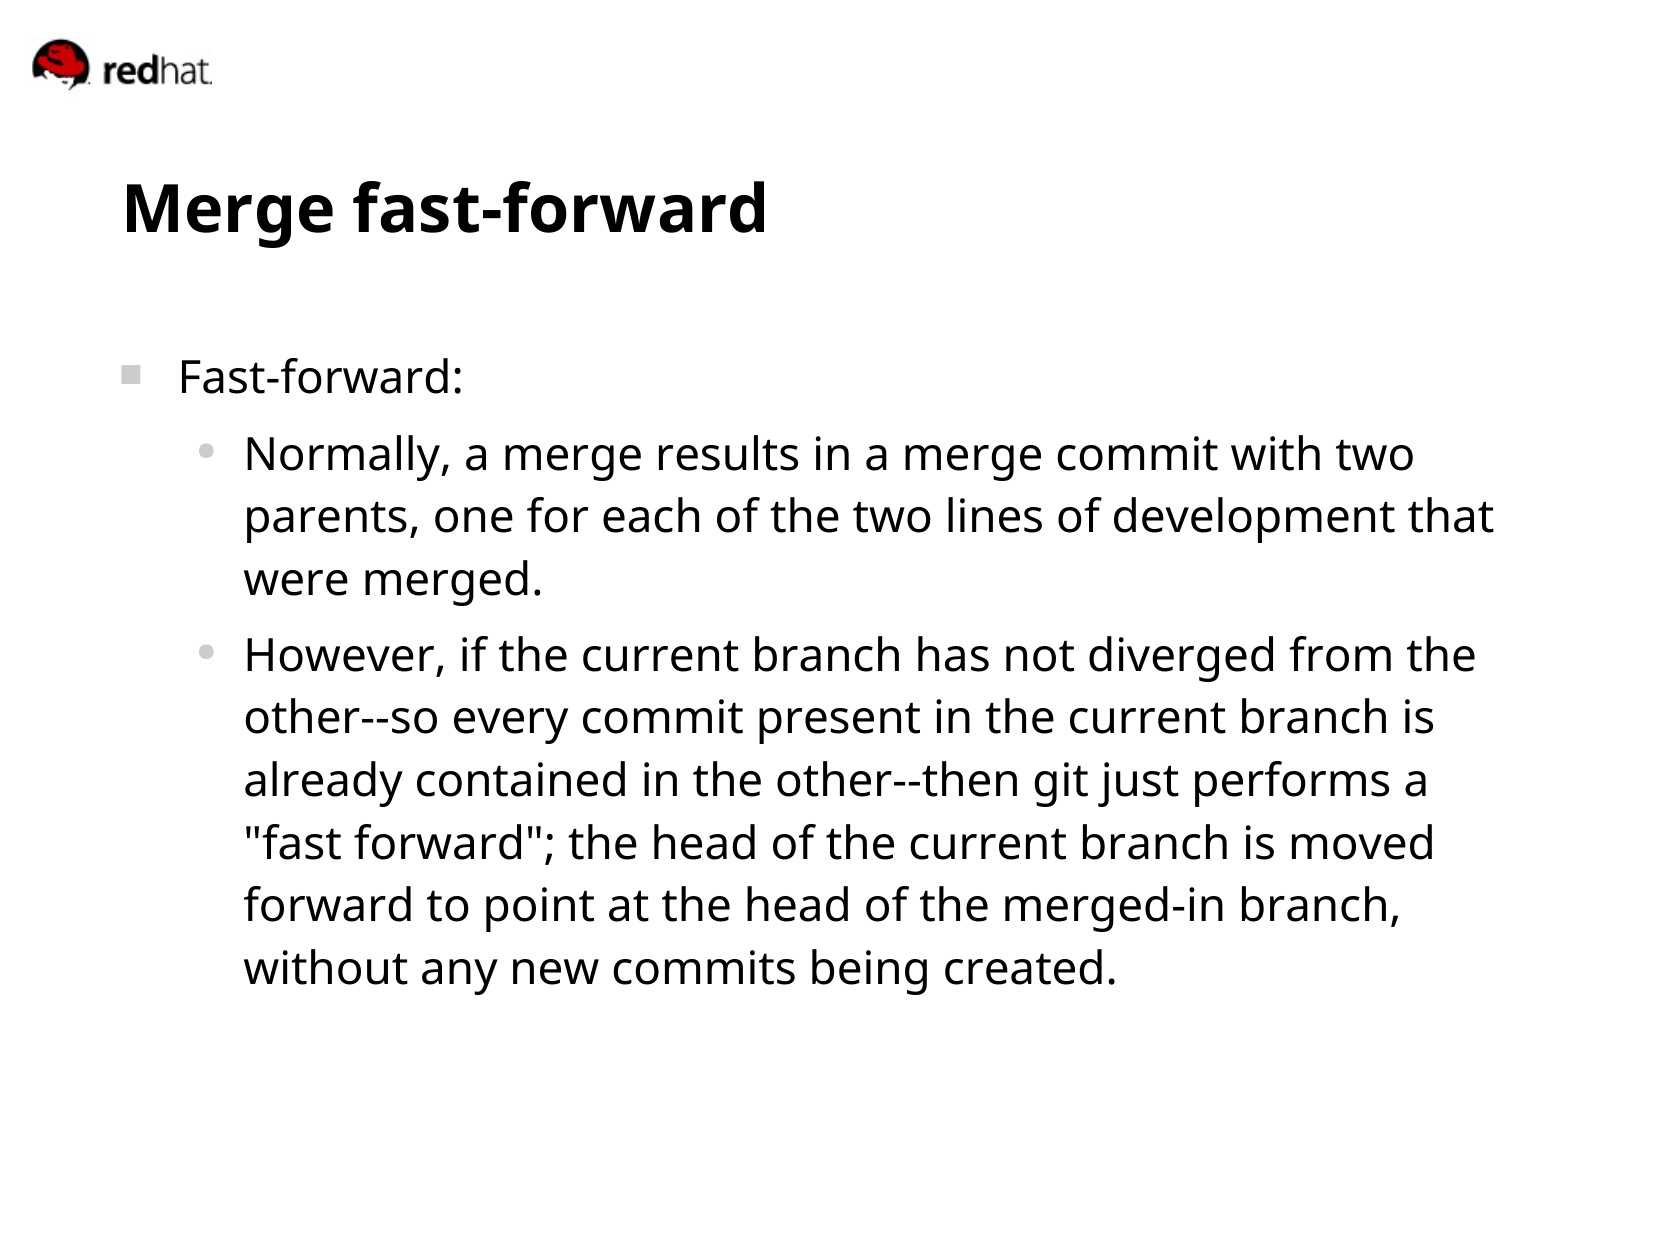

# Merge fast-forward
Fast-forward:
Normally, a merge results in a merge commit with two parents, one for each of the two lines of development that were merged.
However, if the current branch has not diverged from the other--so every commit present in the current branch is already contained in the other--then git just performs a "fast forward"; the head of the current branch is moved forward to point at the head of the merged-in branch, without any new commits being created.